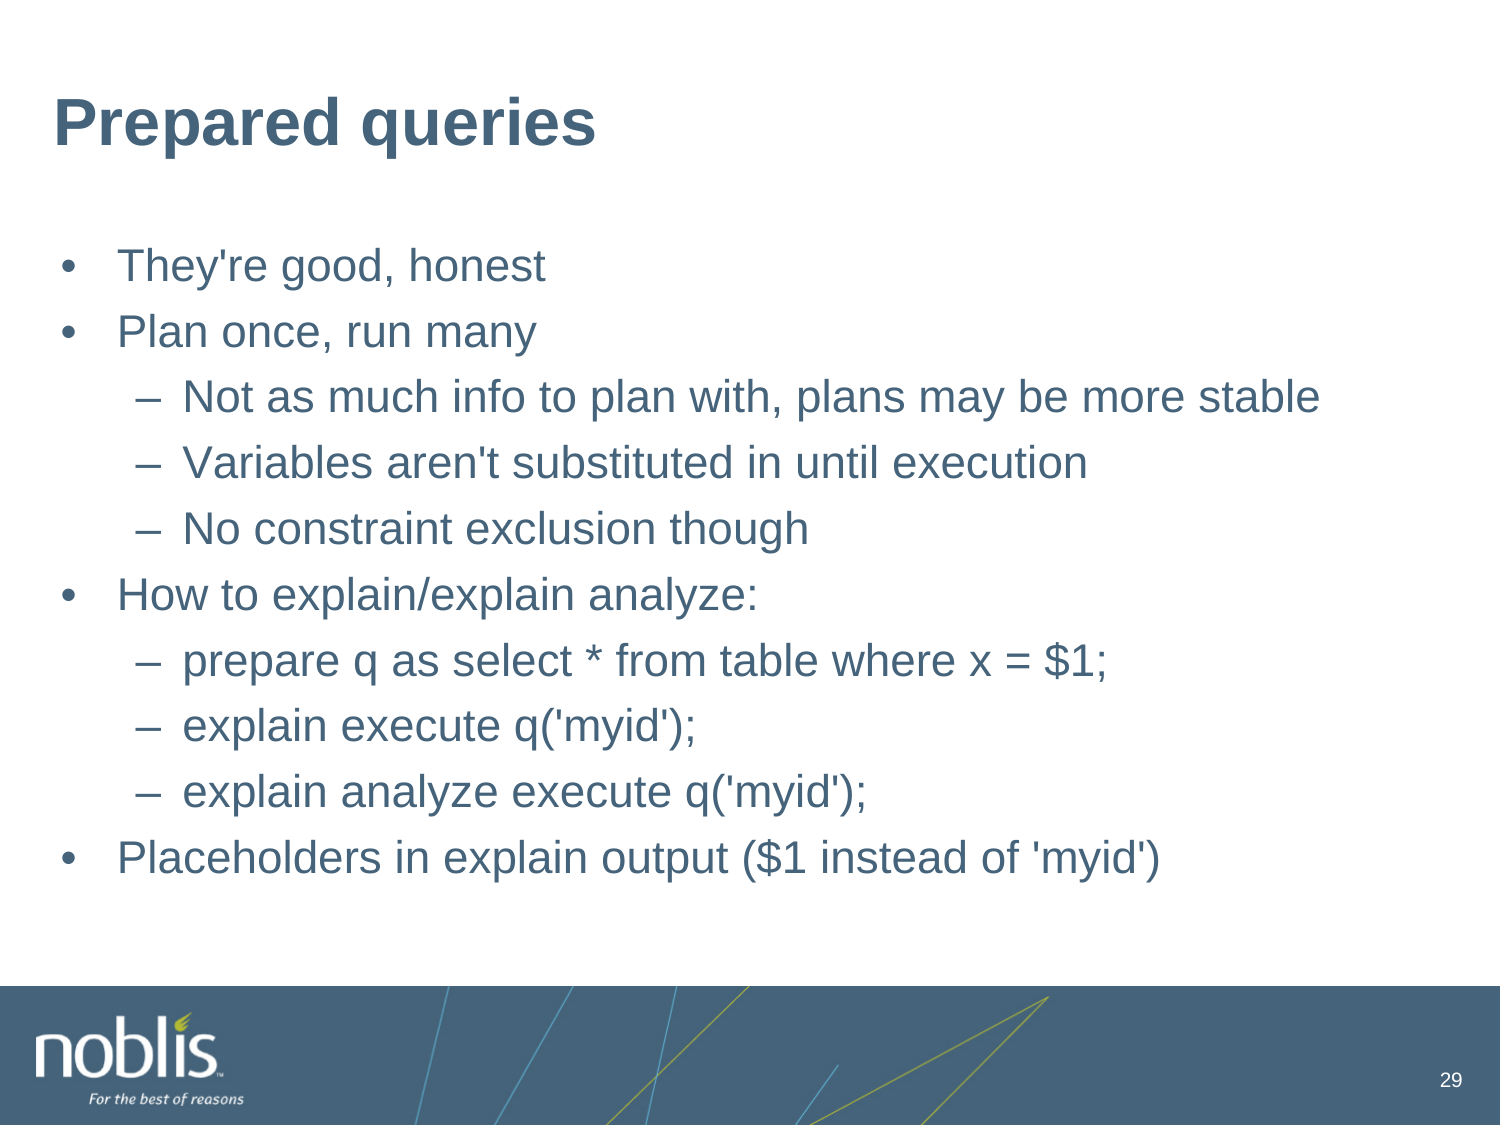

# Prepared queries
They're good, honest
Plan once, run many
Not as much info to plan with, plans may be more stable
Variables aren't substituted in until execution
No constraint exclusion though
How to explain/explain analyze:
prepare q as select * from table where x = $1;
explain execute q('myid');
explain analyze execute q('myid');
Placeholders in explain output ($1 instead of 'myid')